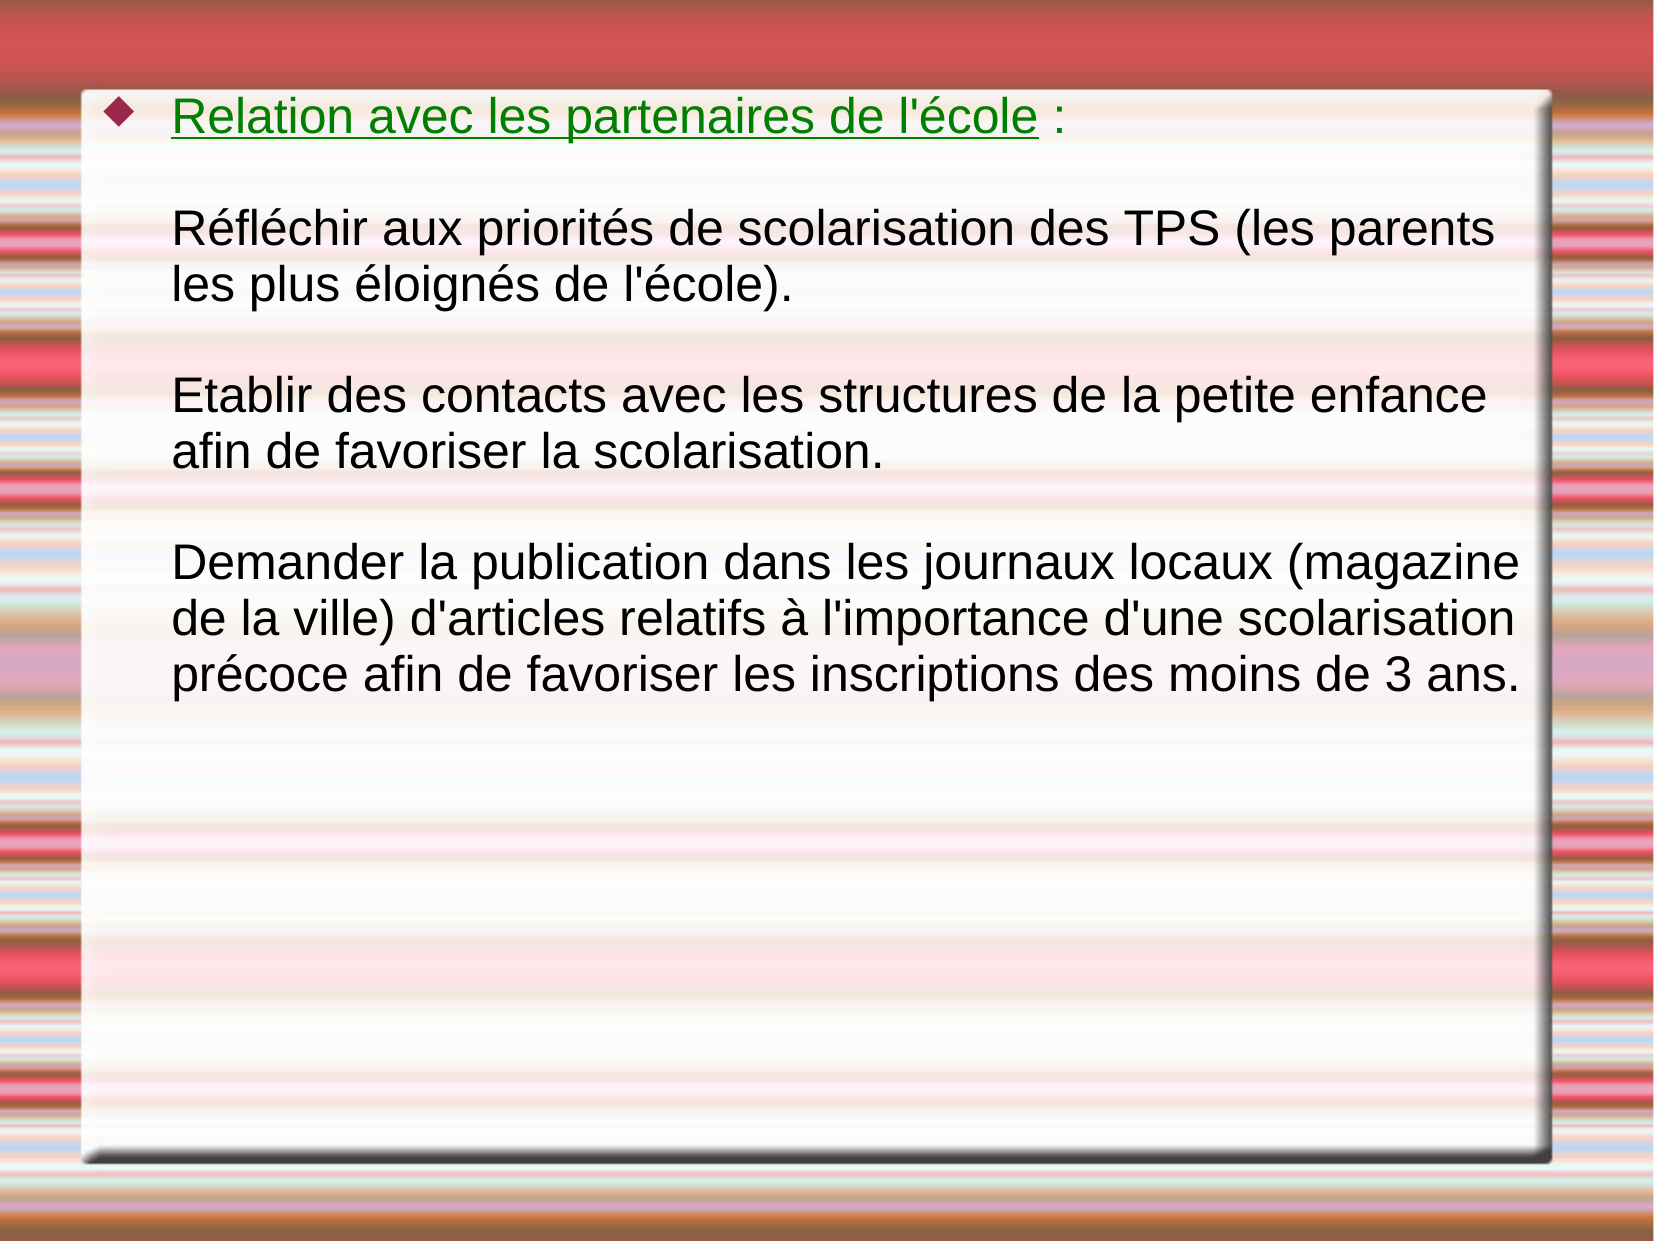

# Relation avec les partenaires de l'école :
Réfléchir aux priorités de scolarisation des TPS (les parents
les plus éloignés de l'école).
Etablir des contacts avec les structures de la petite enfance afin de favoriser la scolarisation.
Demander la publication dans les journaux locaux (magazine de la ville) d'articles relatifs à l'importance d'une scolarisation précoce afin de favoriser les inscriptions des moins de 3 ans.